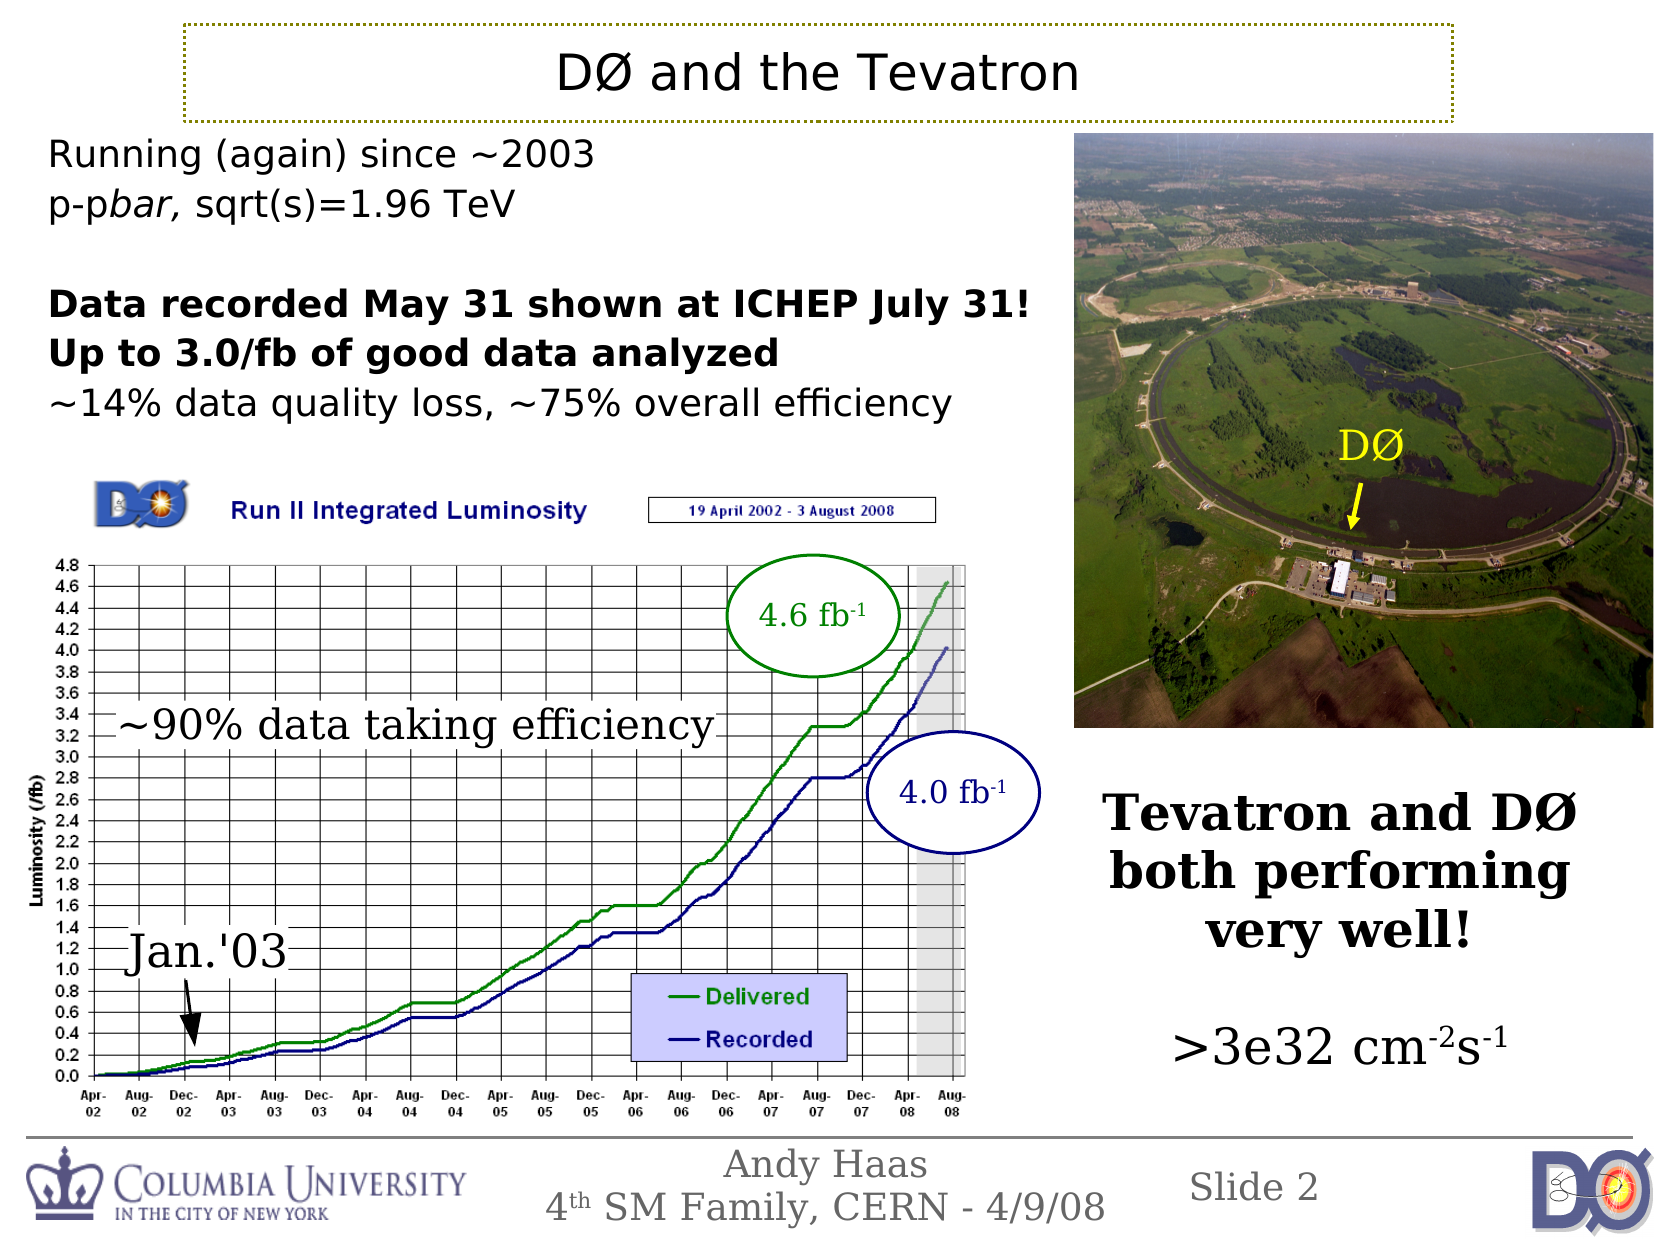

# DØ and the Tevatron
Running (again) since ~2003
p-pbar, sqrt(s)=1.96 TeV
Data recorded May 31 shown at ICHEP July 31!
Up to 3.0/fb of good data analyzed
~14% data quality loss, ~75% overall efficiency
DØ
4.6 fb-1
~90% data taking efficiency
4.0 fb-1
Tevatron and DØ
both performing
very well!
>3e32 cm-2s-1
Jan.'03